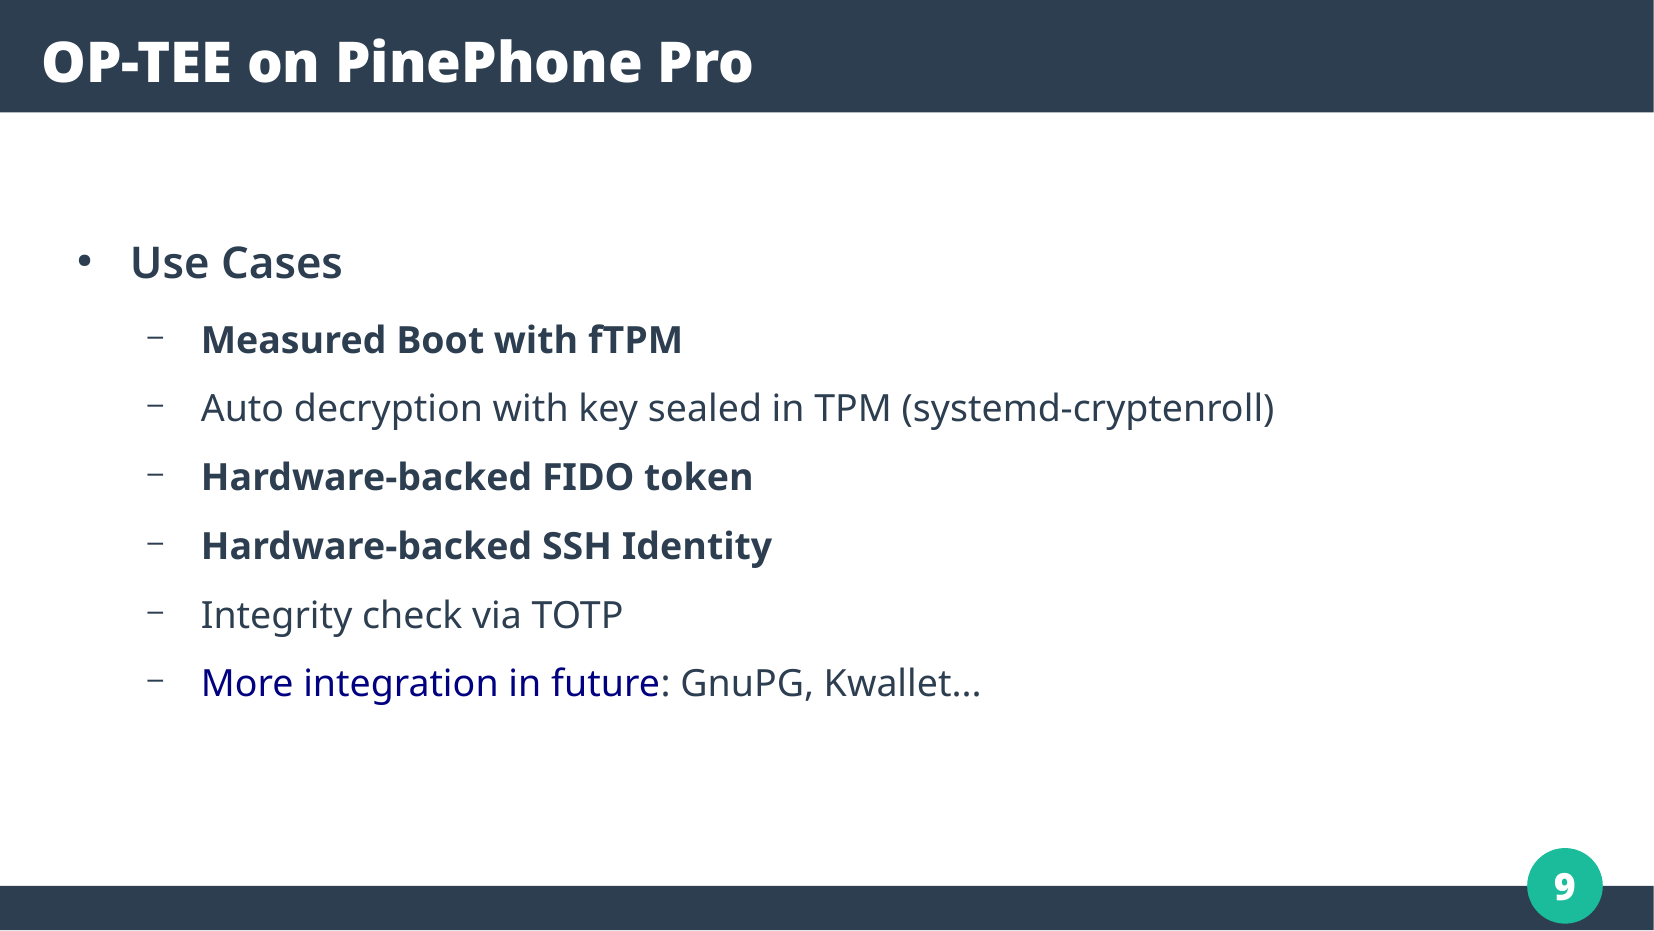

# OP-TEE on PinePhone Pro
Use Cases
Measured Boot with fTPM
Auto decryption with key sealed in TPM (systemd-cryptenroll)
Hardware-backed FIDO token
Hardware-backed SSH Identity
Integrity check via TOTP
More integration in future: GnuPG, Kwallet...